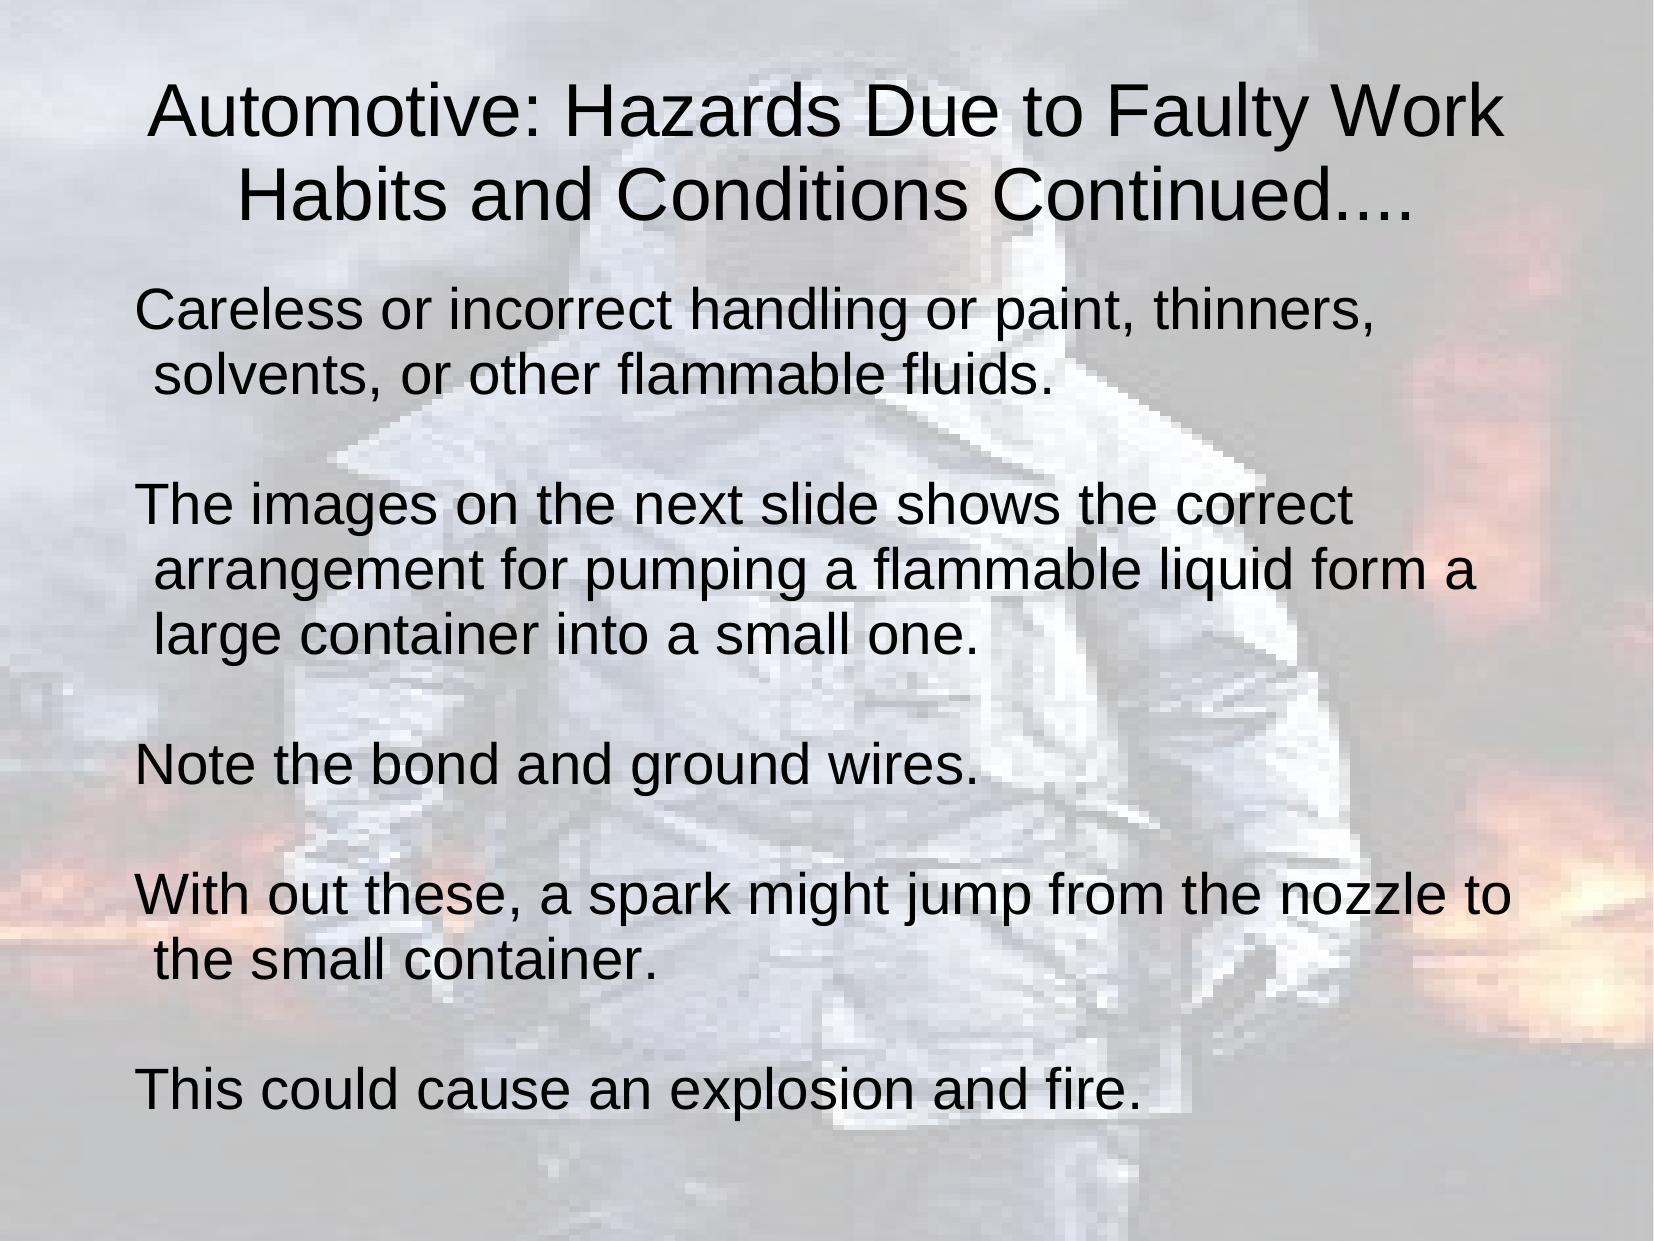

# Automotive: Hazards Due to Faulty Work Habits and Conditions Continued....
 Careless or incorrect handling or paint, thinners, solvents, or other flammable fluids.
 The images on the next slide shows the correct arrangement for pumping a flammable liquid form a large container into a small one.
 Note the bond and ground wires.
 With out these, a spark might jump from the nozzle to the small container.
 This could cause an explosion and fire.